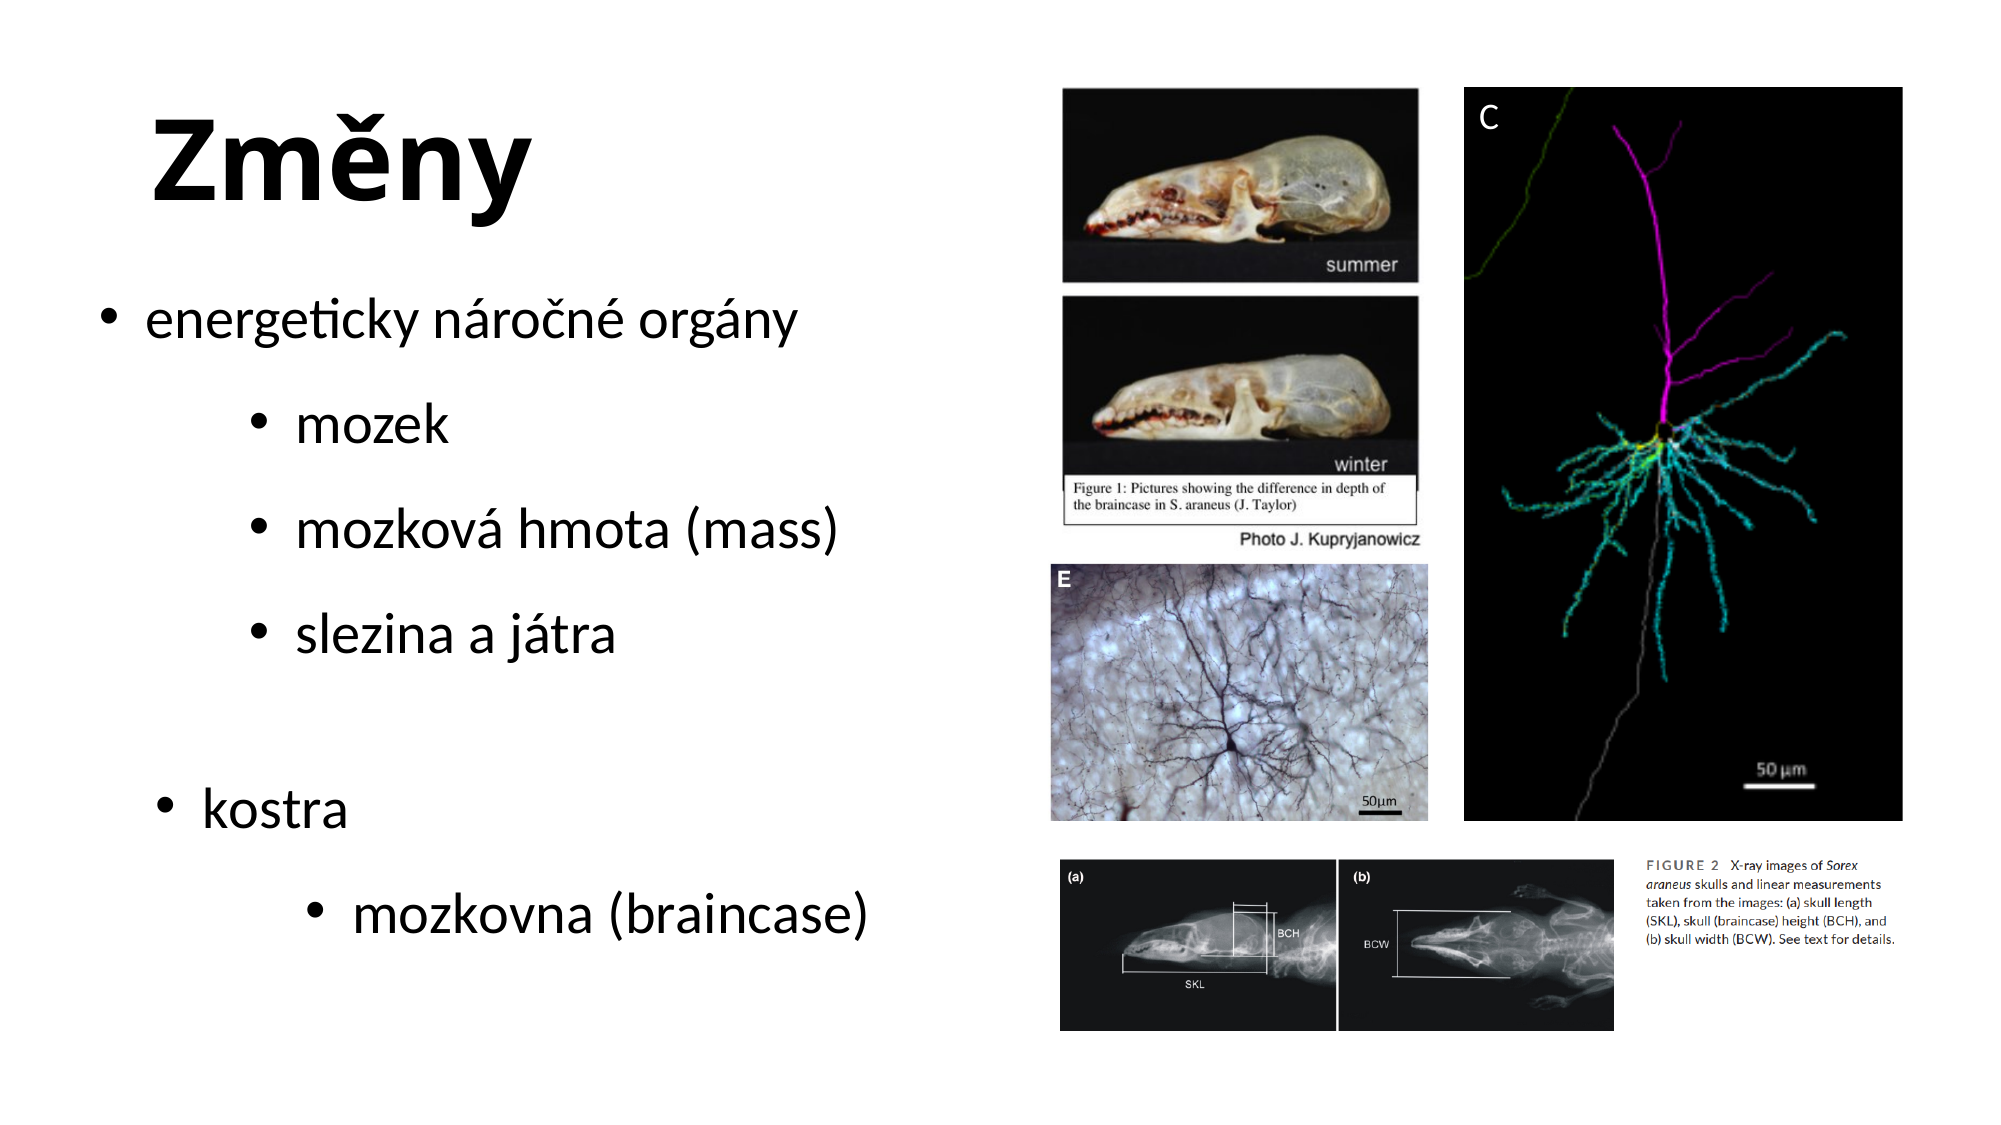

# Změny
C
energeticky náročné orgány
mozek
mozková hmota (mass)
slezina a játra
kostra
mozkovna (braincase)